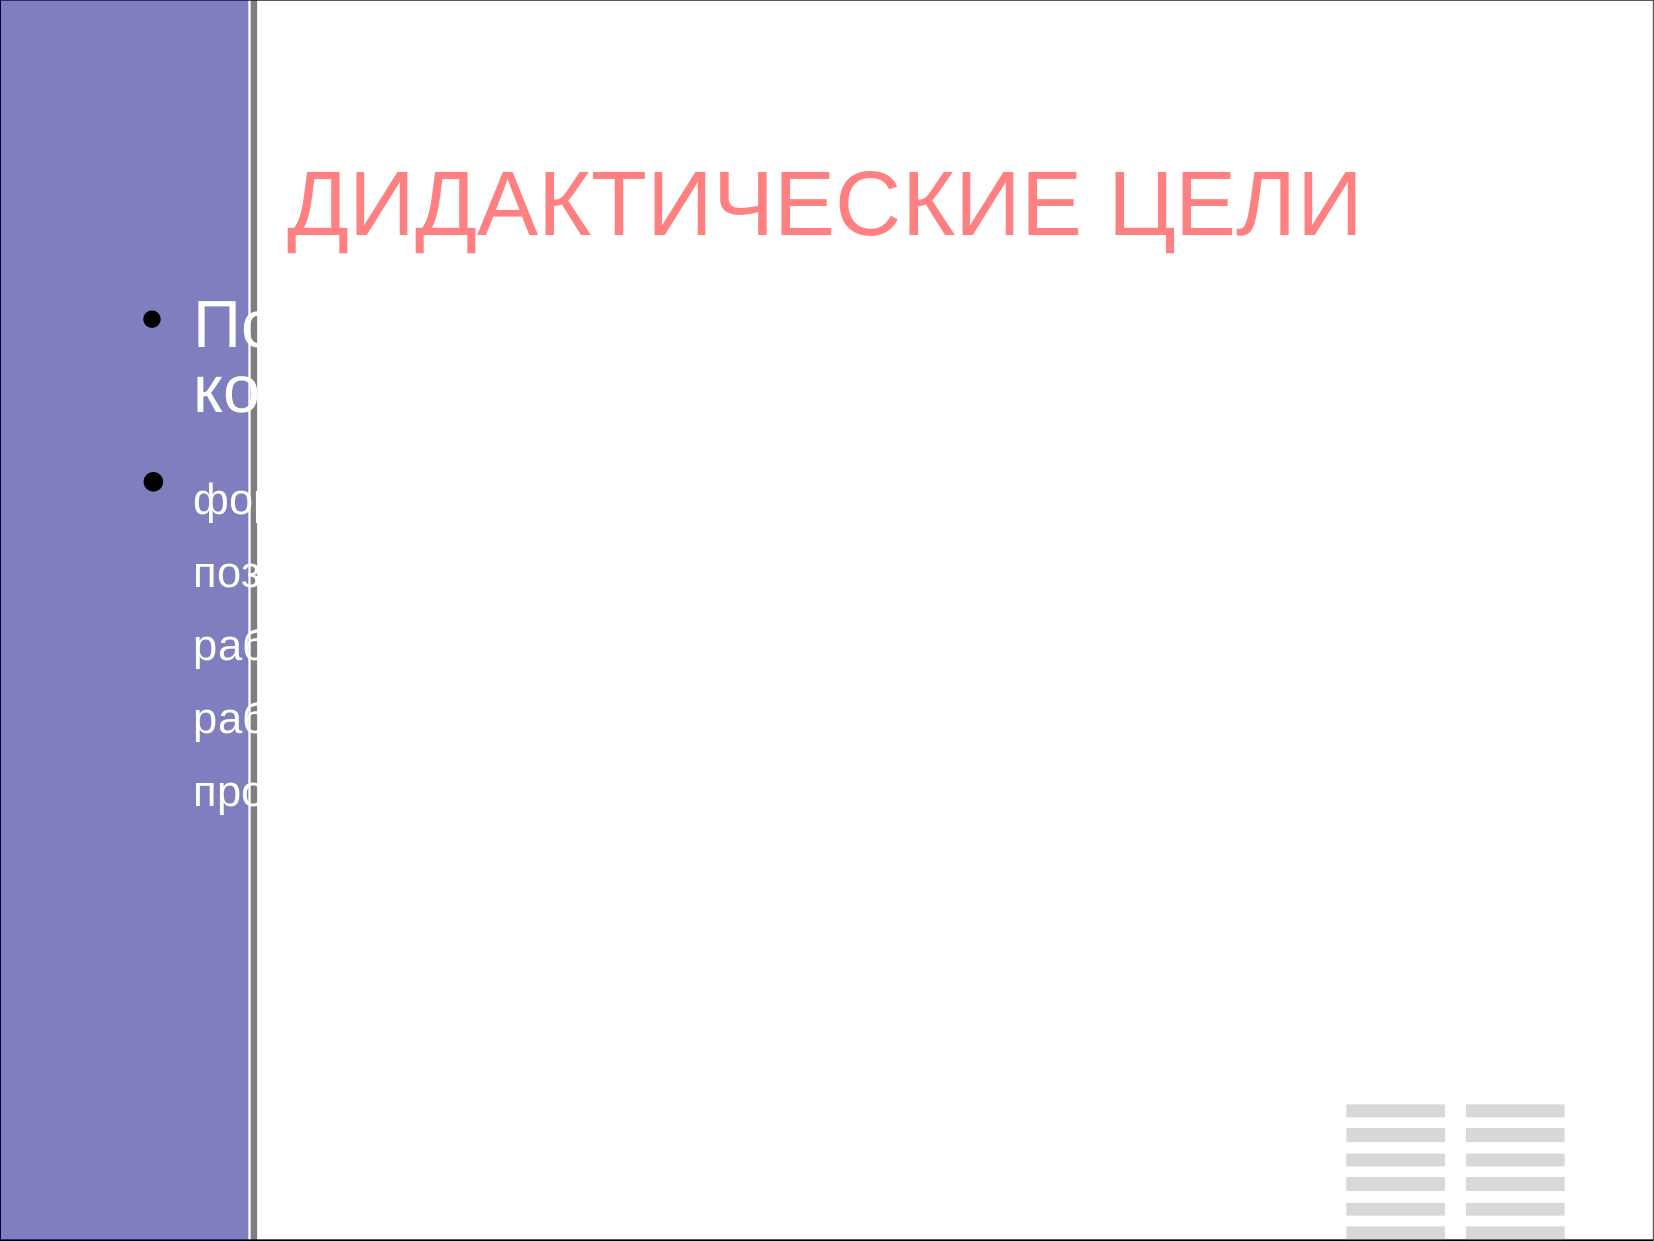

# ДИДАКТИЧЕСКИЕ ЦЕЛИ
Познакомить детей с устройством компьютера
формирование компетентности в сфере самостоятельной познавательной деятельности, критического мышления, навыков работы в команде, приобретение навыков самостоятельной работы с большими объемами информации, умений увидеть проблему и наметить пути ее решения